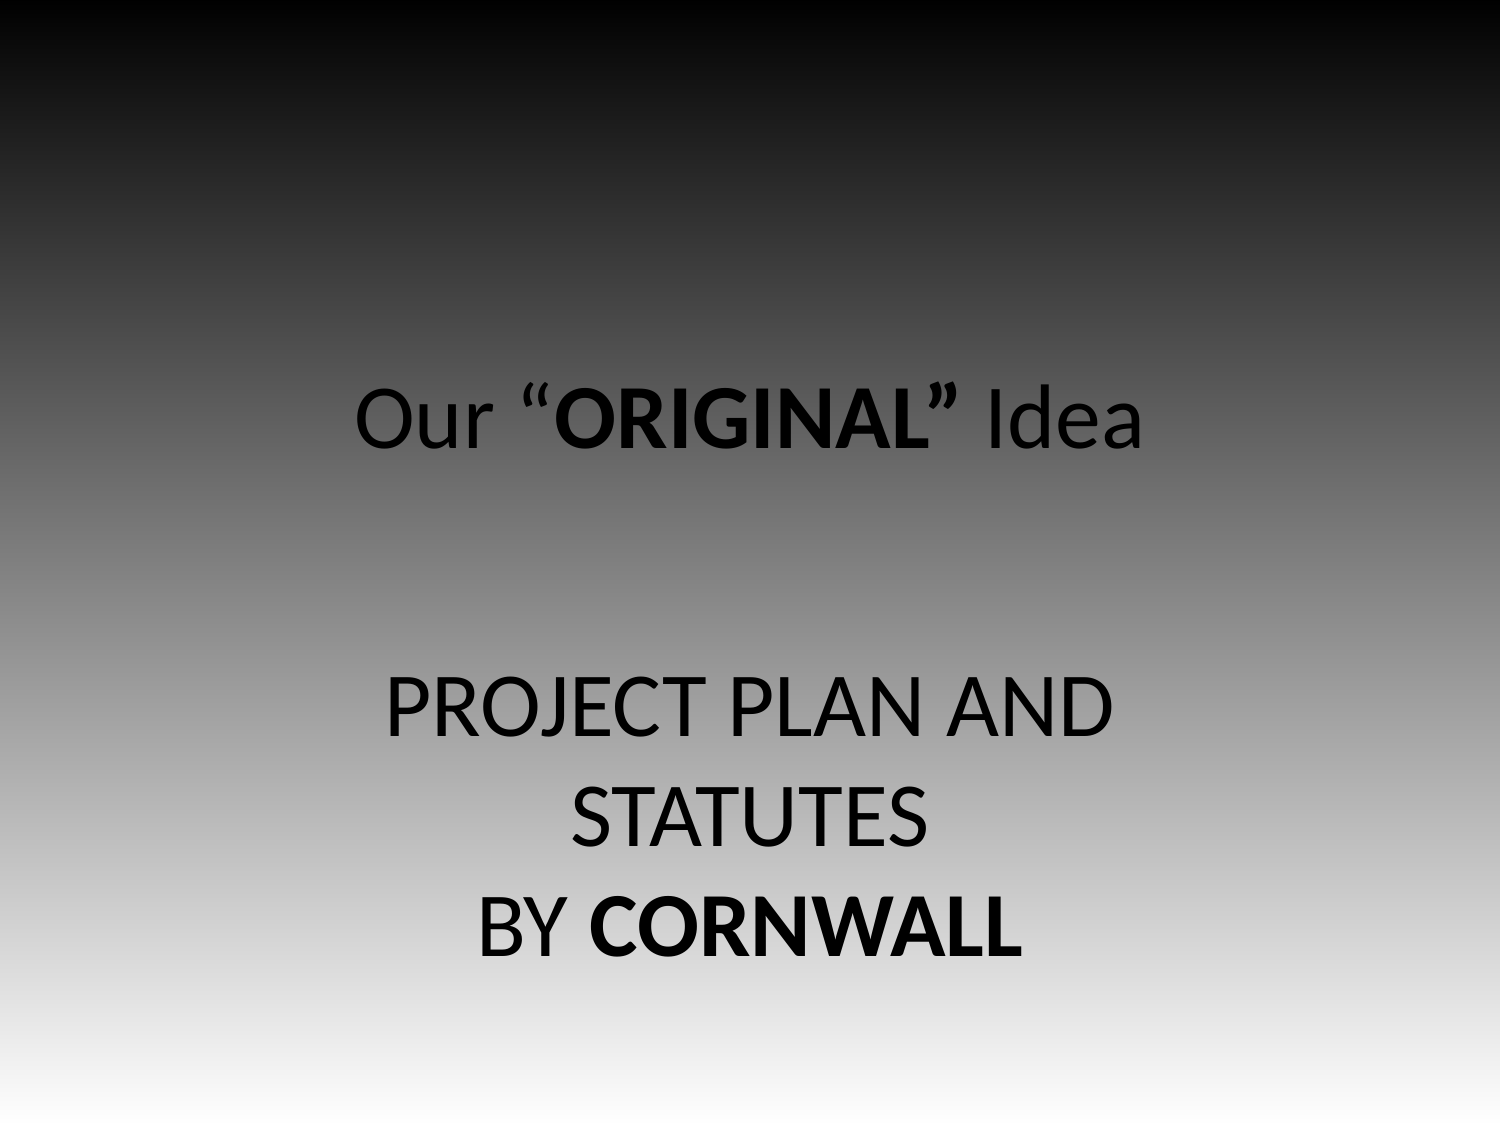

# Our “ORIGINAL” Idea
PROJECT PLAN AND STATUTES
BY CORNWALL